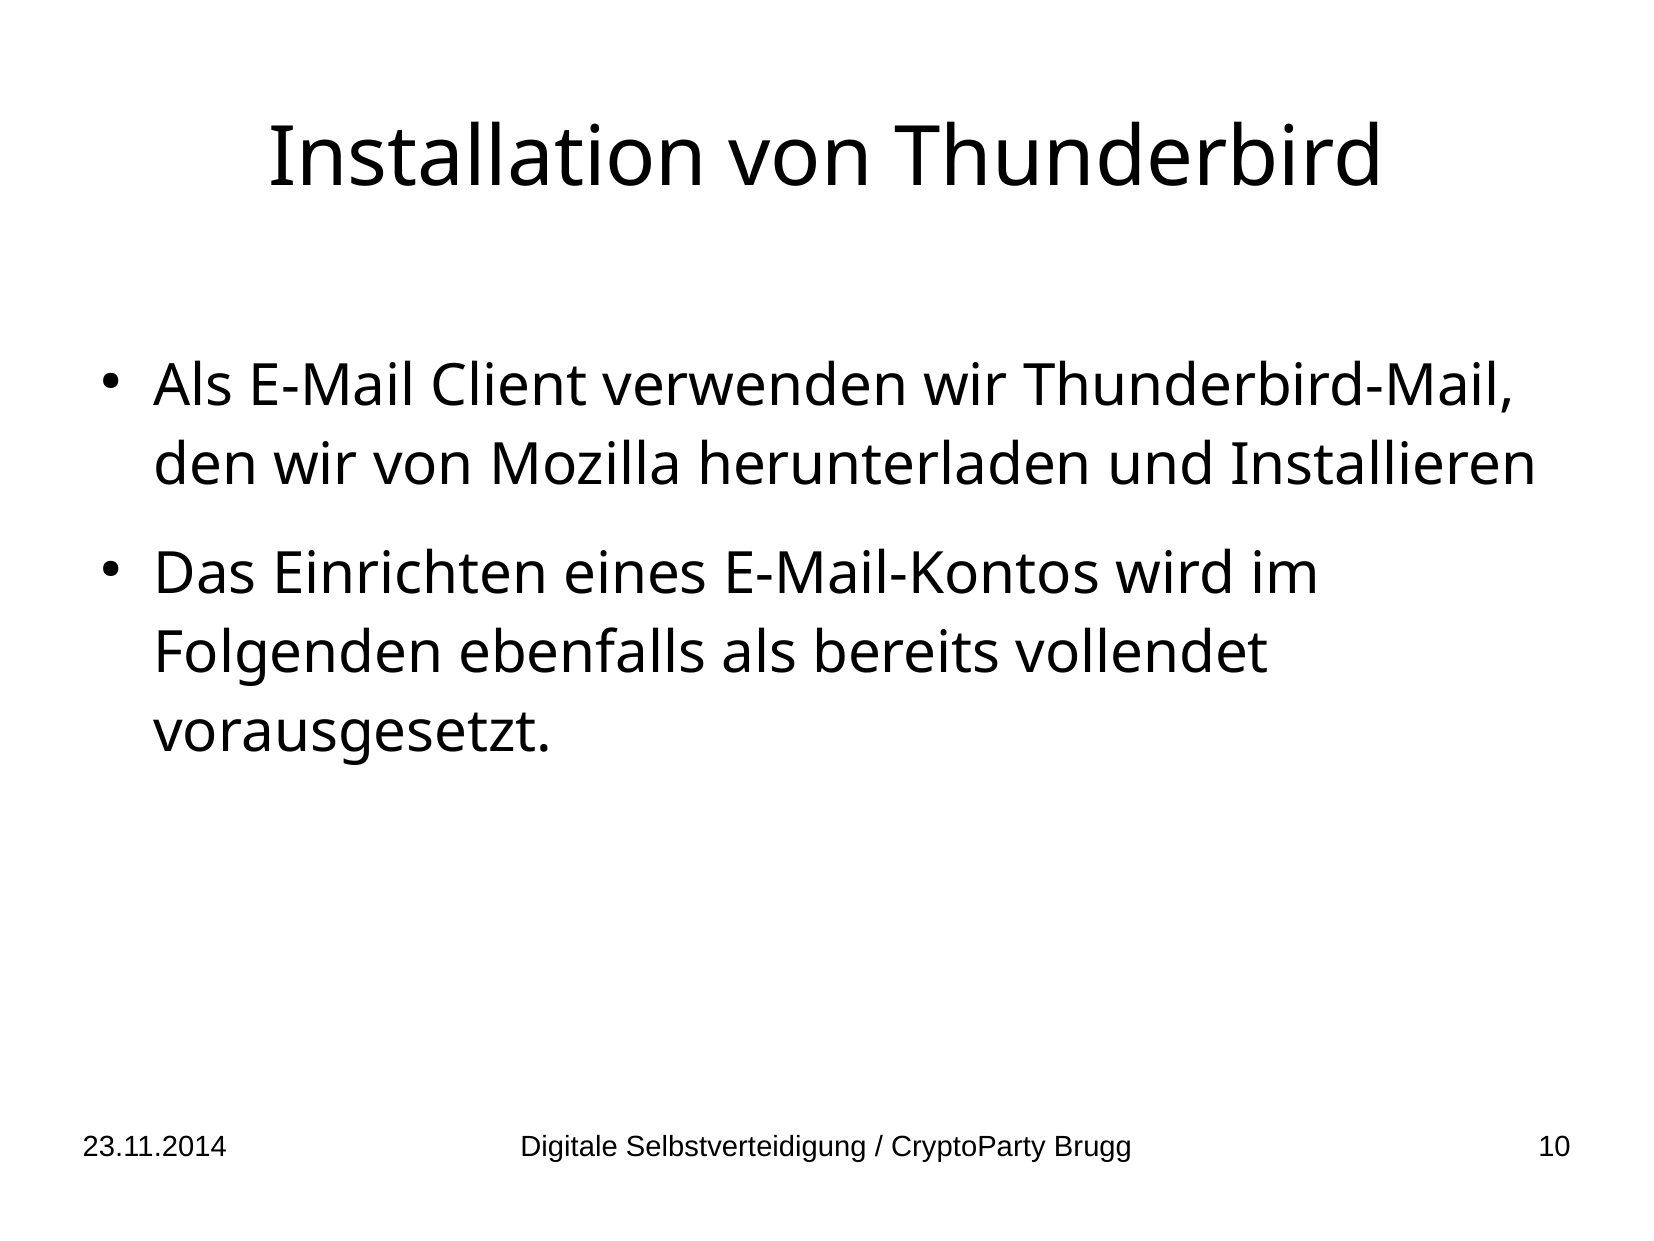

# Installation von Thunderbird
Als E-Mail Client verwenden wir Thunderbird-Mail, den wir von Mozilla herunterladen und Installieren
Das Einrichten eines E-Mail-Kontos wird im Folgenden ebenfalls als bereits vollendet vorausgesetzt.
23.11.2014
Digitale Selbstverteidigung / CryptoParty Brugg
10